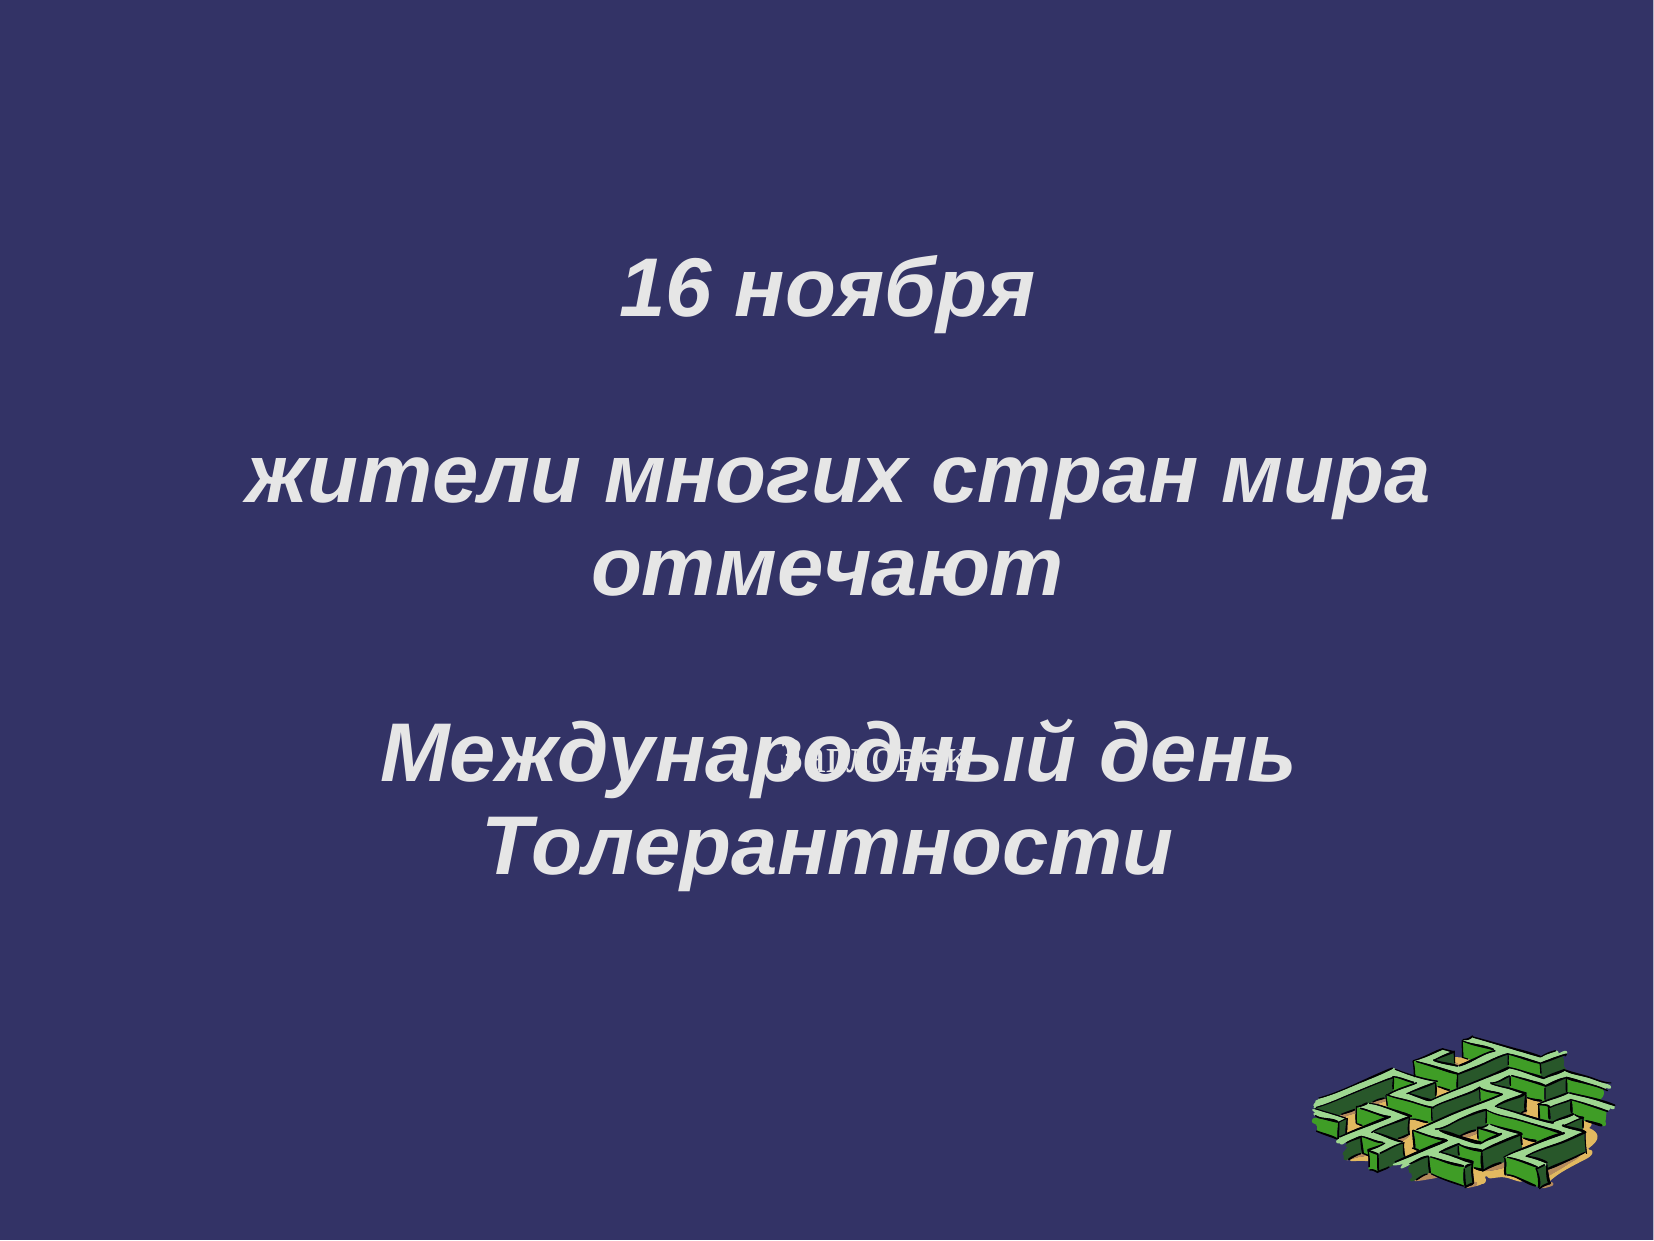

# 16 ноября жители многих стран мира отмечают Международный день Толерантности
Загловок